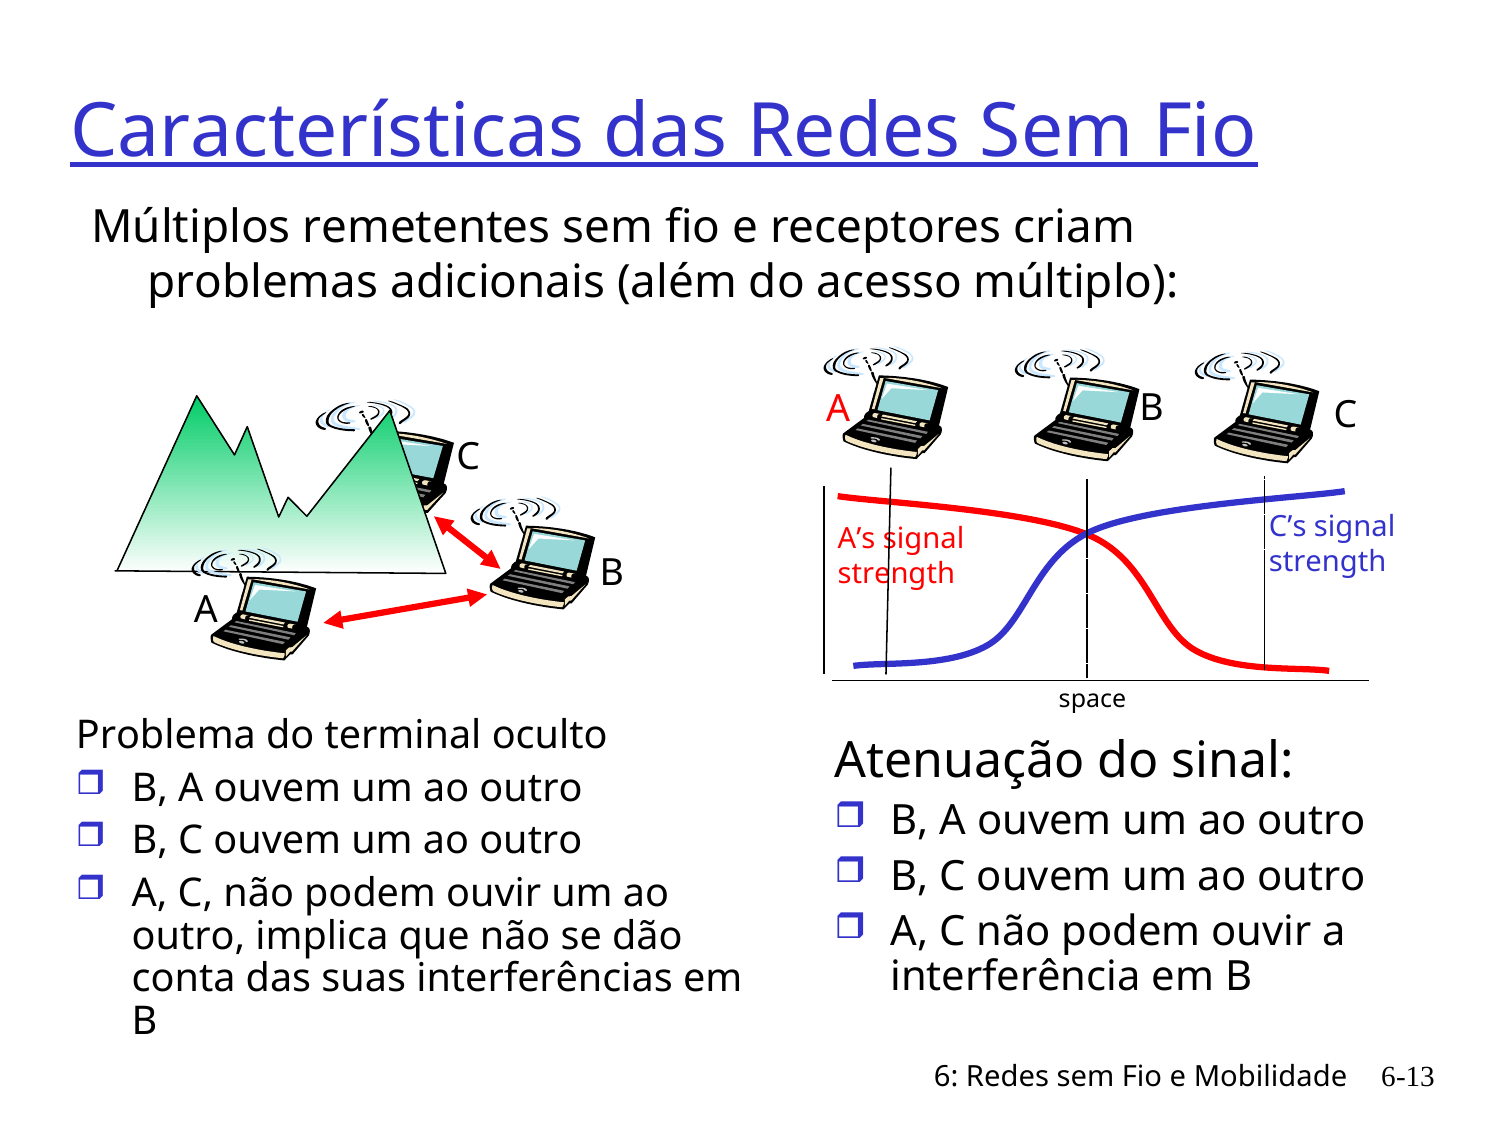

Características das Redes Sem Fio
Múltiplos remetentes sem fio e receptores criam problemas adicionais (além do acesso múltiplo):
B
A
C
C’s signal
strength
A’s signal
strength
space
C
B
A
Problema do terminal oculto
B, A ouvem um ao outro
B, C ouvem um ao outro
A, C, não podem ouvir um ao outro, implica que não se dão conta das suas interferências em B
Atenuação do sinal:
B, A ouvem um ao outro
B, C ouvem um ao outro
A, C não podem ouvir a interferência em B
6: Redes sem Fio e Mobilidade